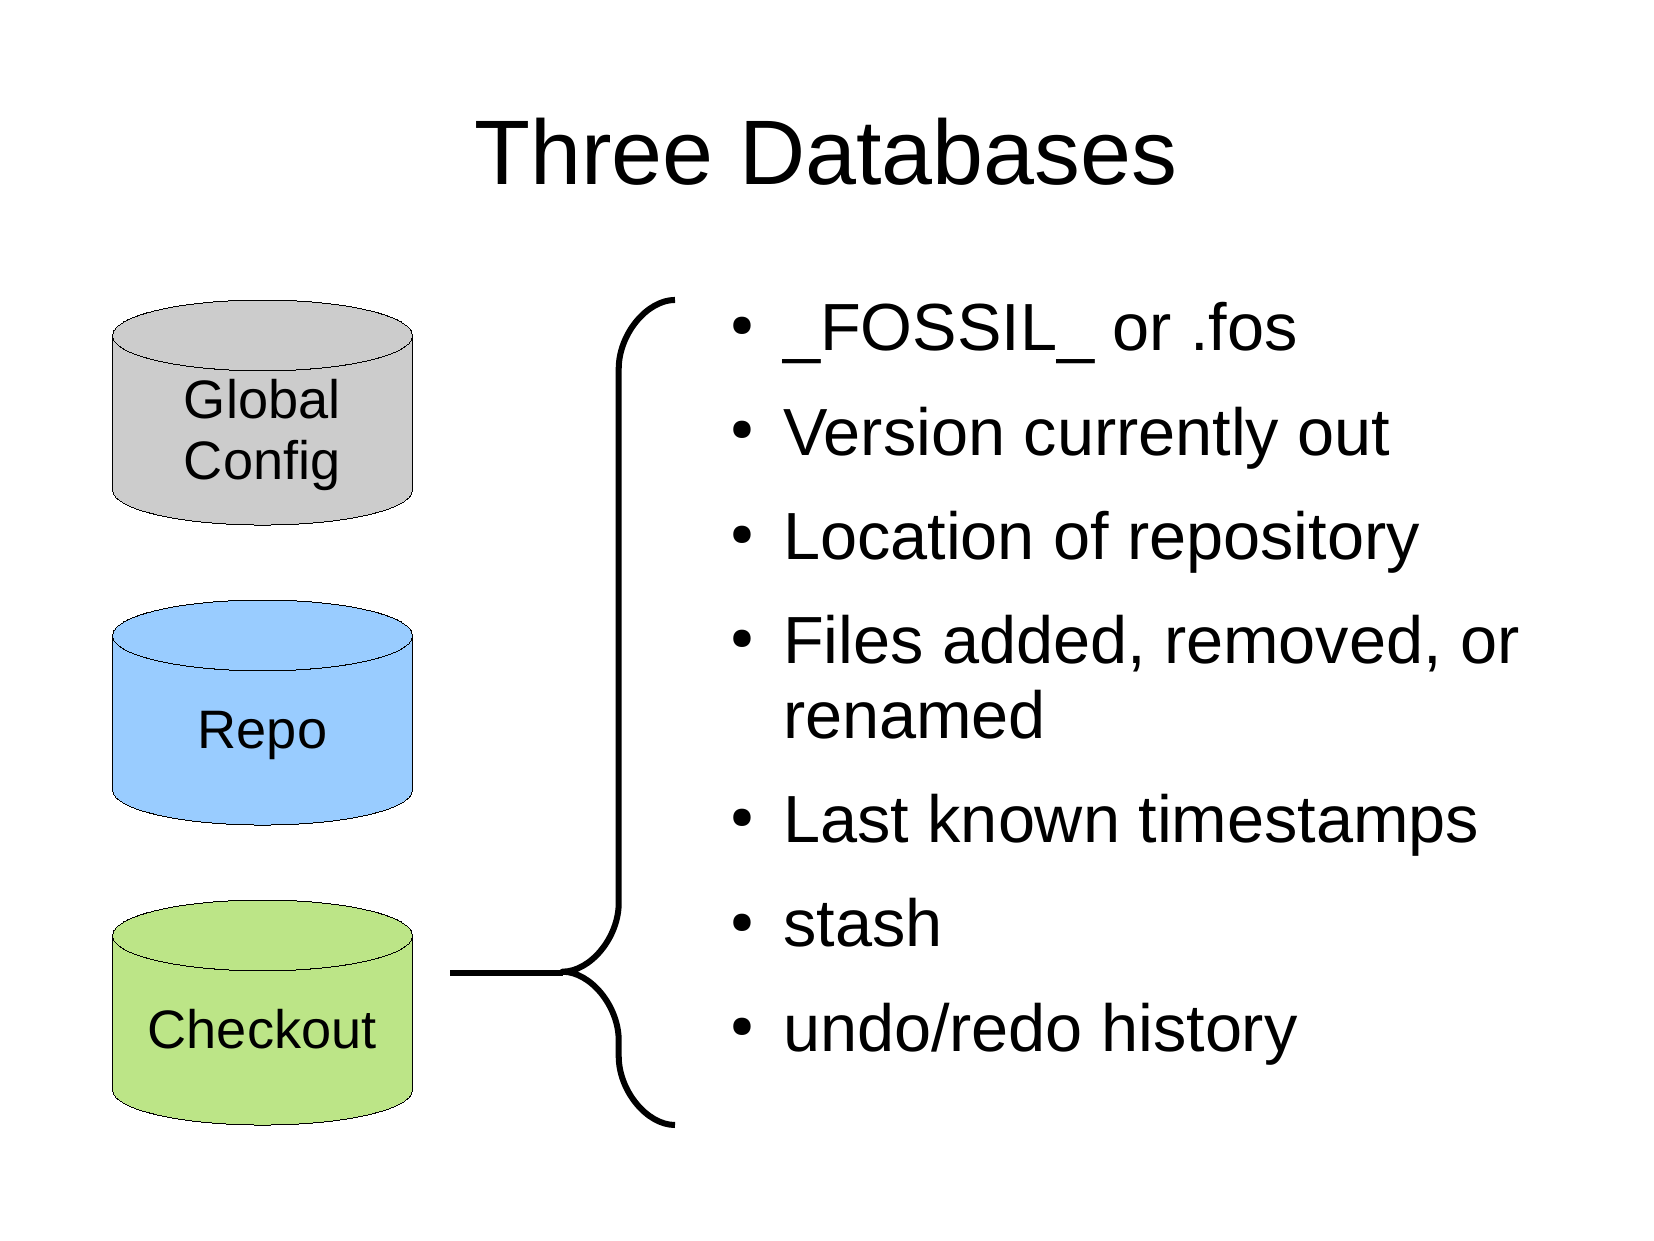

# Three Databases
_FOSSIL_ or .fos
Version currently out
Location of repository
Files added, removed, or renamed
Last known timestamps
stash
undo/redo history
Global
Config
Repo
Checkout